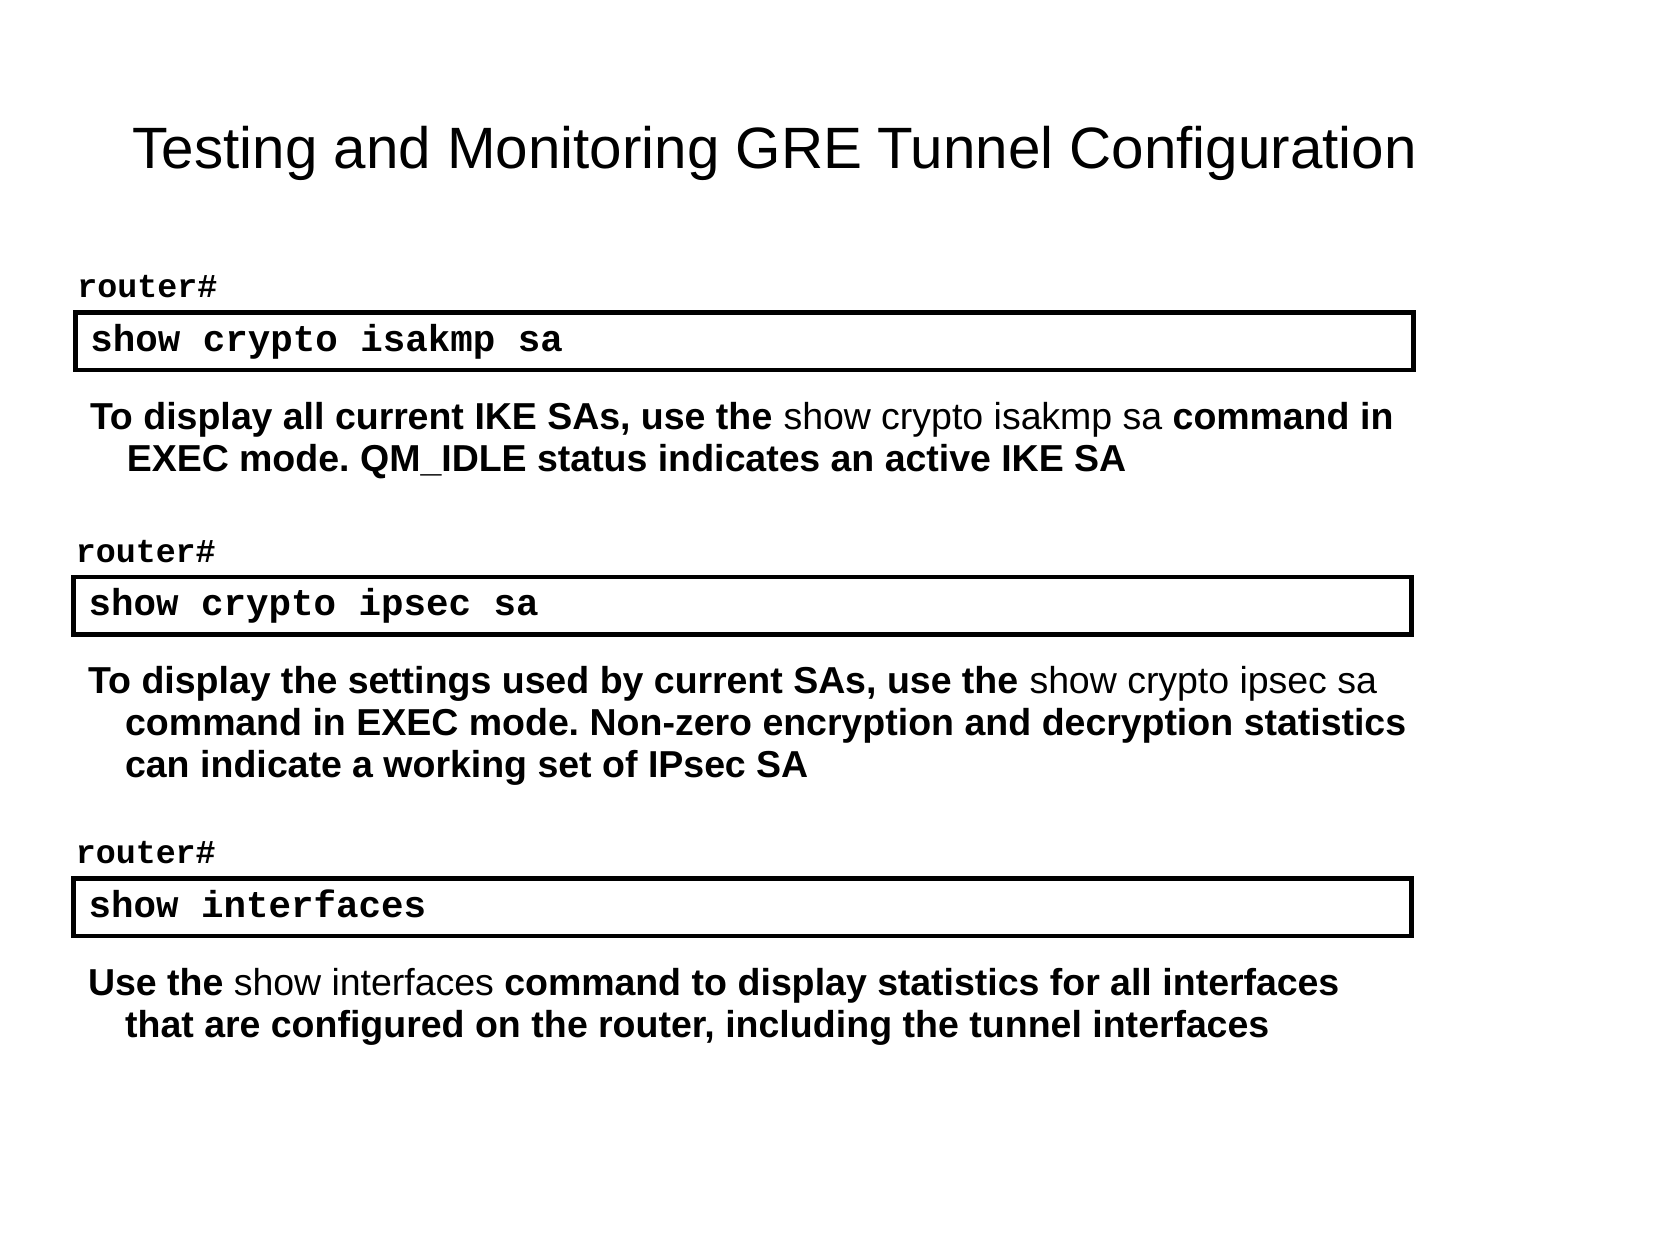

# Testing and Monitoring GRE Tunnel Configuration
router#
show crypto isakmp sa
To display all current IKE SAs, use the show crypto isakmp sa command in EXEC mode. QM_IDLE status indicates an active IKE SA
router#
show crypto ipsec sa
To display the settings used by current SAs, use the show crypto ipsec sa command in EXEC mode. Non-zero encryption and decryption statistics can indicate a working set of IPsec SA
router#
show interfaces
Use the show interfaces command to display statistics for all interfaces that are configured on the router, including the tunnel interfaces